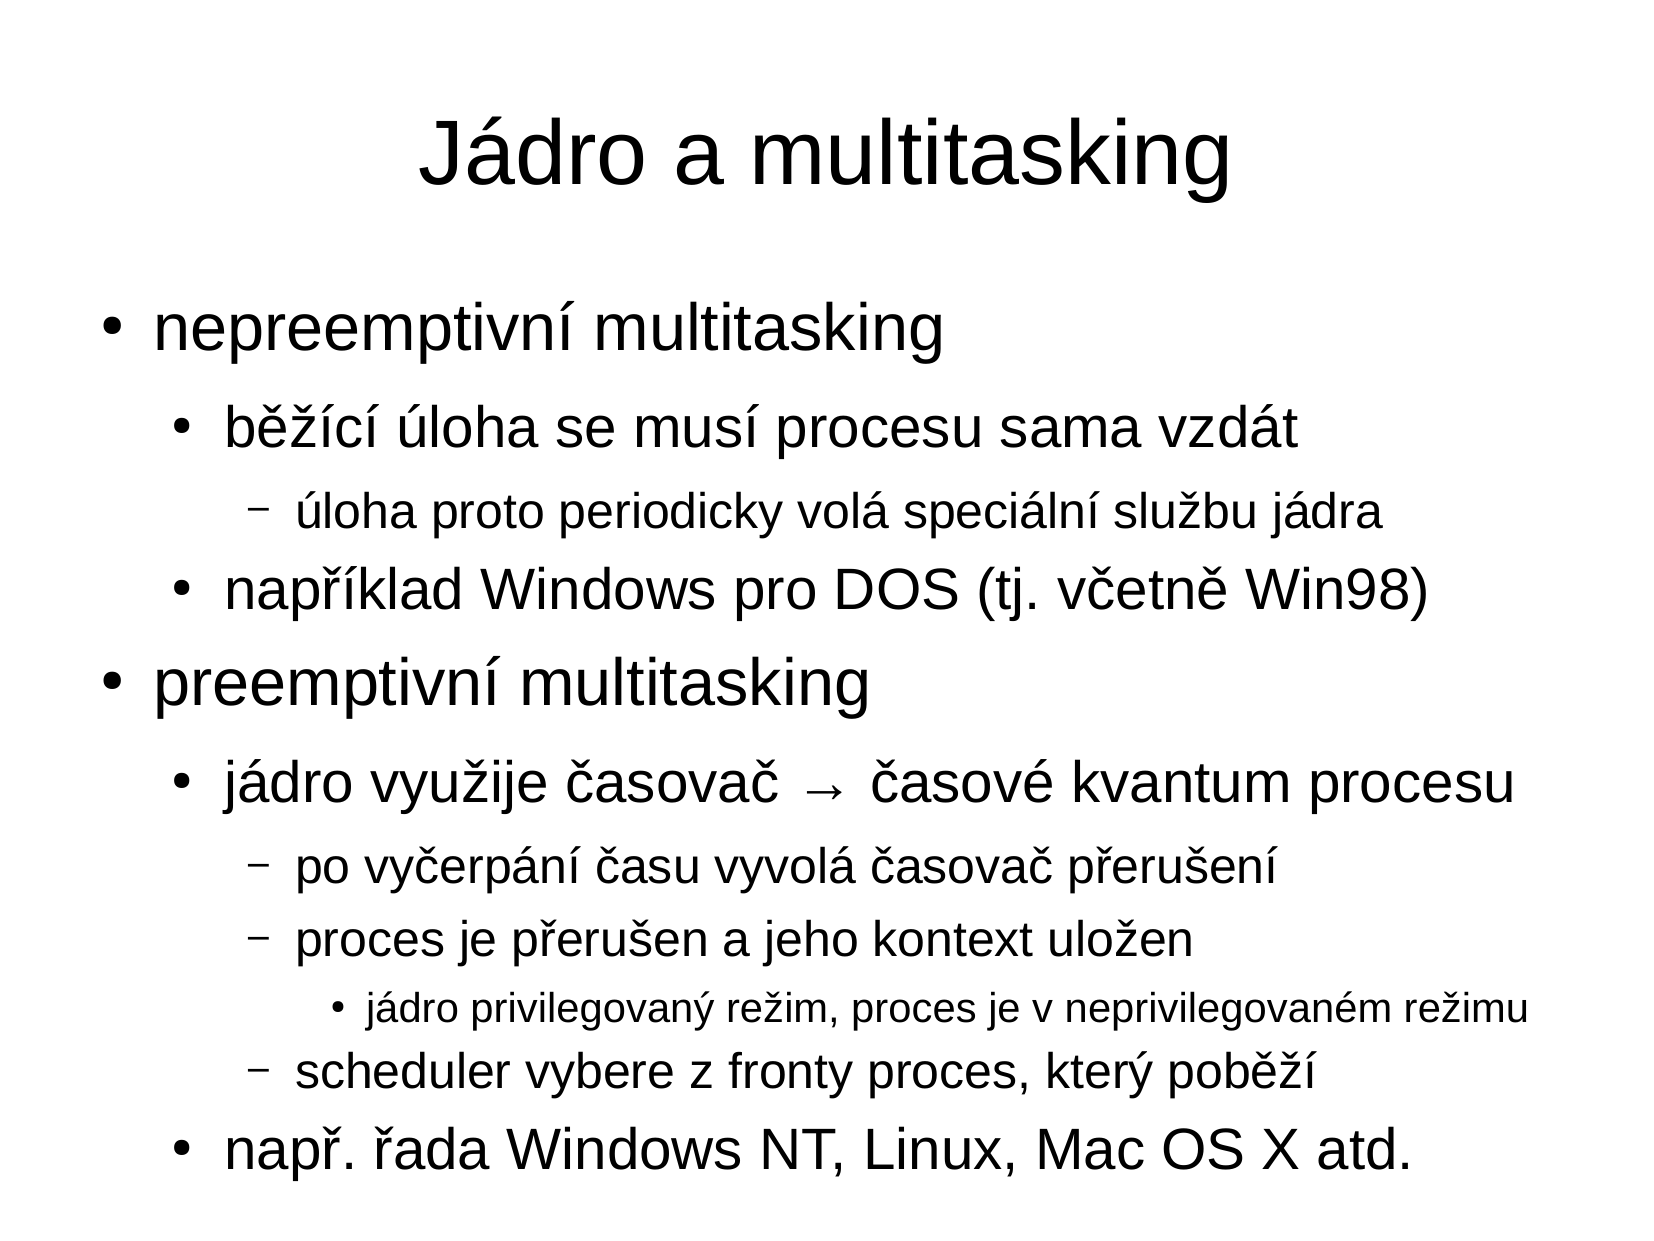

# Jádro a multitasking
nepreemptivní multitasking
běžící úloha se musí procesu sama vzdát
úloha proto periodicky volá speciální službu jádra
například Windows pro DOS (tj. včetně Win98)
preemptivní multitasking
jádro využije časovač → časové kvantum procesu
po vyčerpání času vyvolá časovač přerušení
proces je přerušen a jeho kontext uložen
jádro privilegovaný režim, proces je v neprivilegovaném režimu
scheduler vybere z fronty proces, který poběží
např. řada Windows NT, Linux, Mac OS X atd.